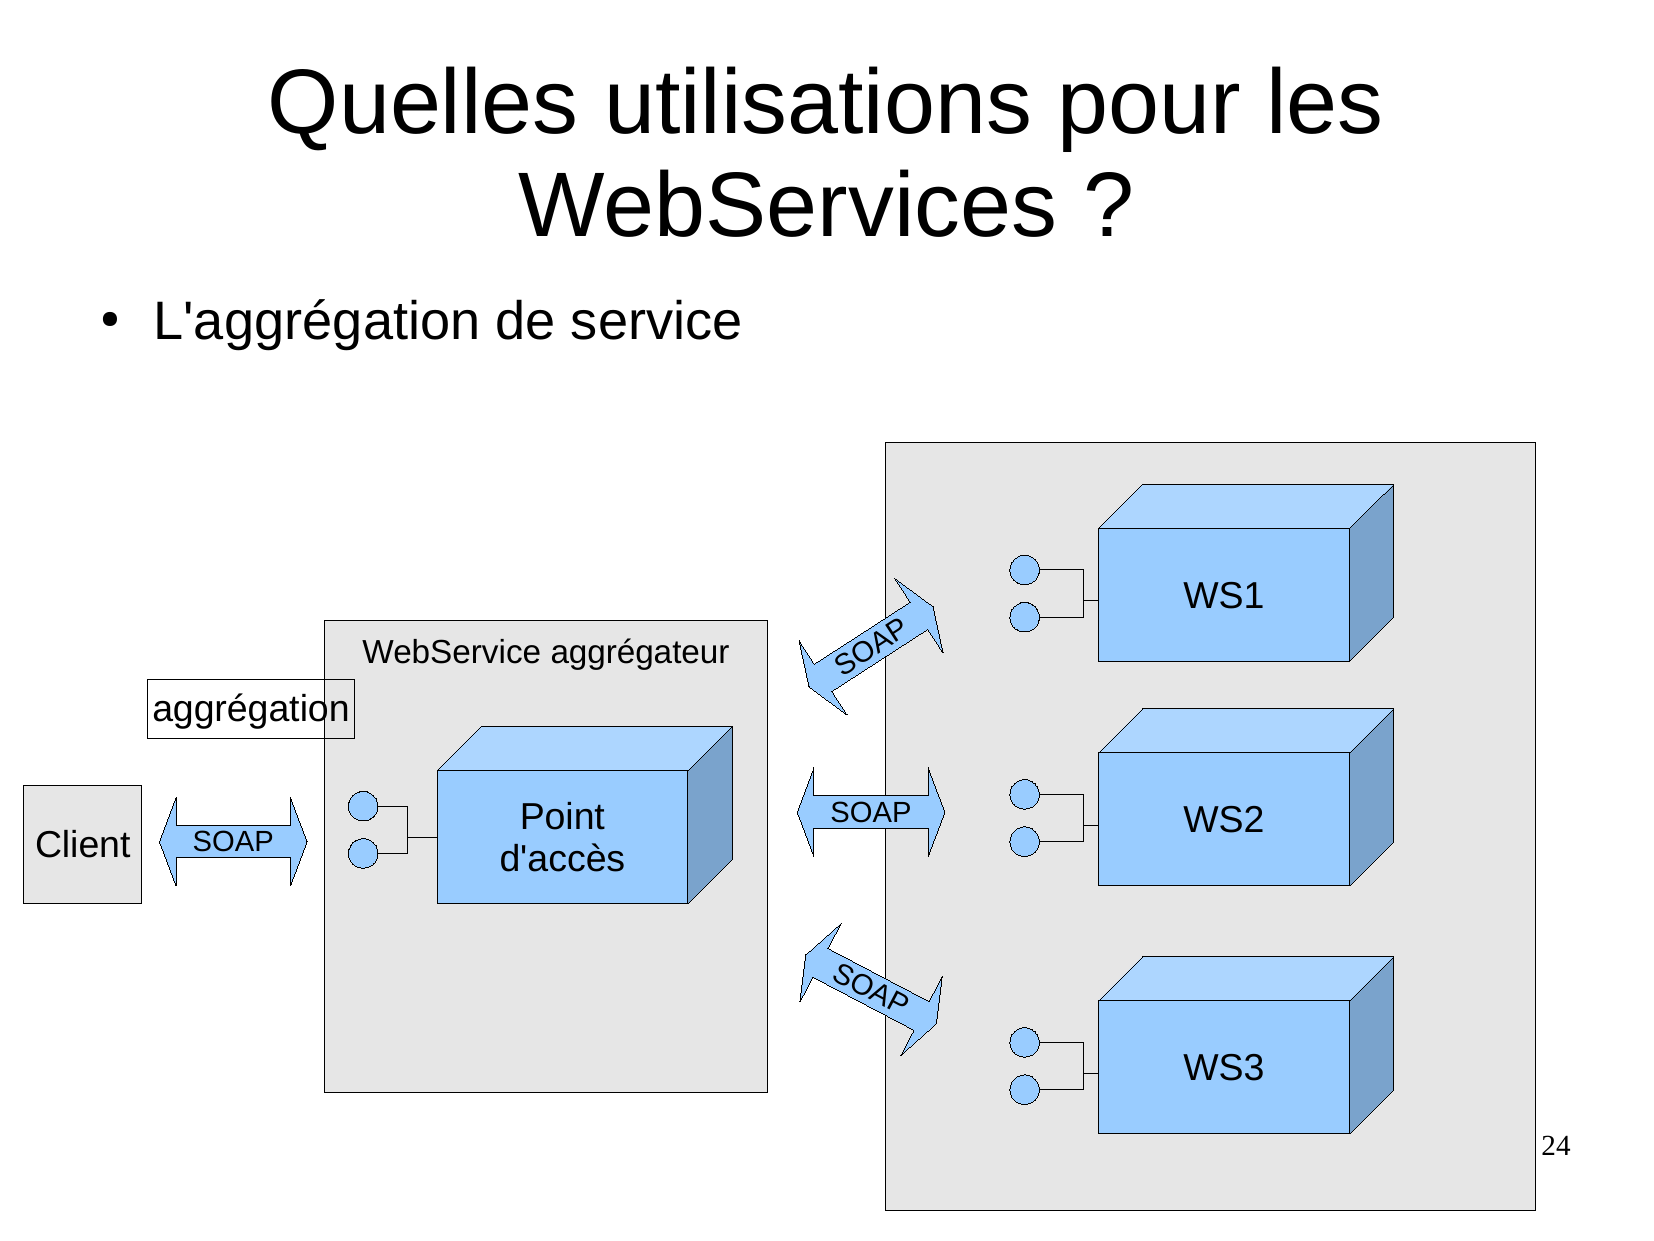

# Quelles utilisations pour les WebServices ?
L'aggrégation de service
WS1
SOAP
WebService aggrégateur
aggrégation
WS2
Point
d'accès
SOAP
Client
SOAP
SOAP
WS3
24